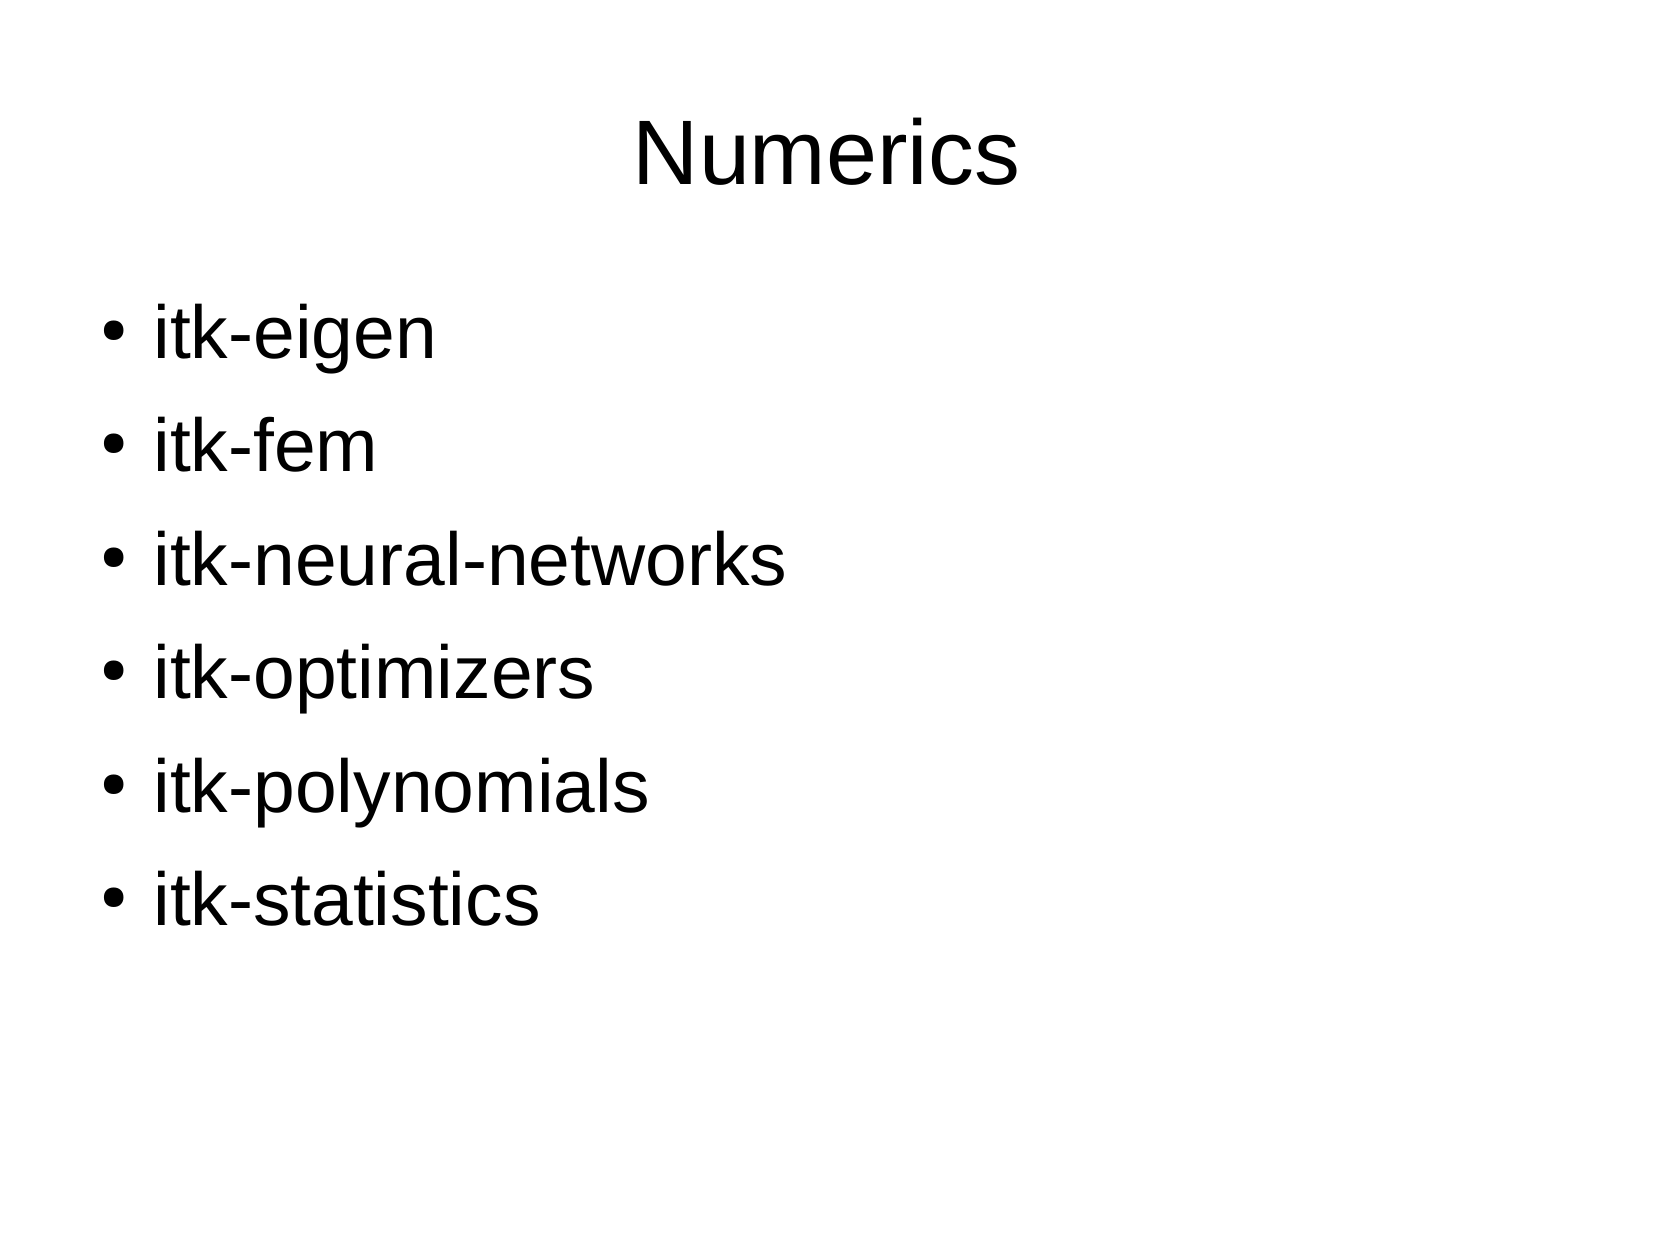

# Numerics
itk-eigen
itk-fem
itk-neural-networks
itk-optimizers
itk-polynomials
itk-statistics